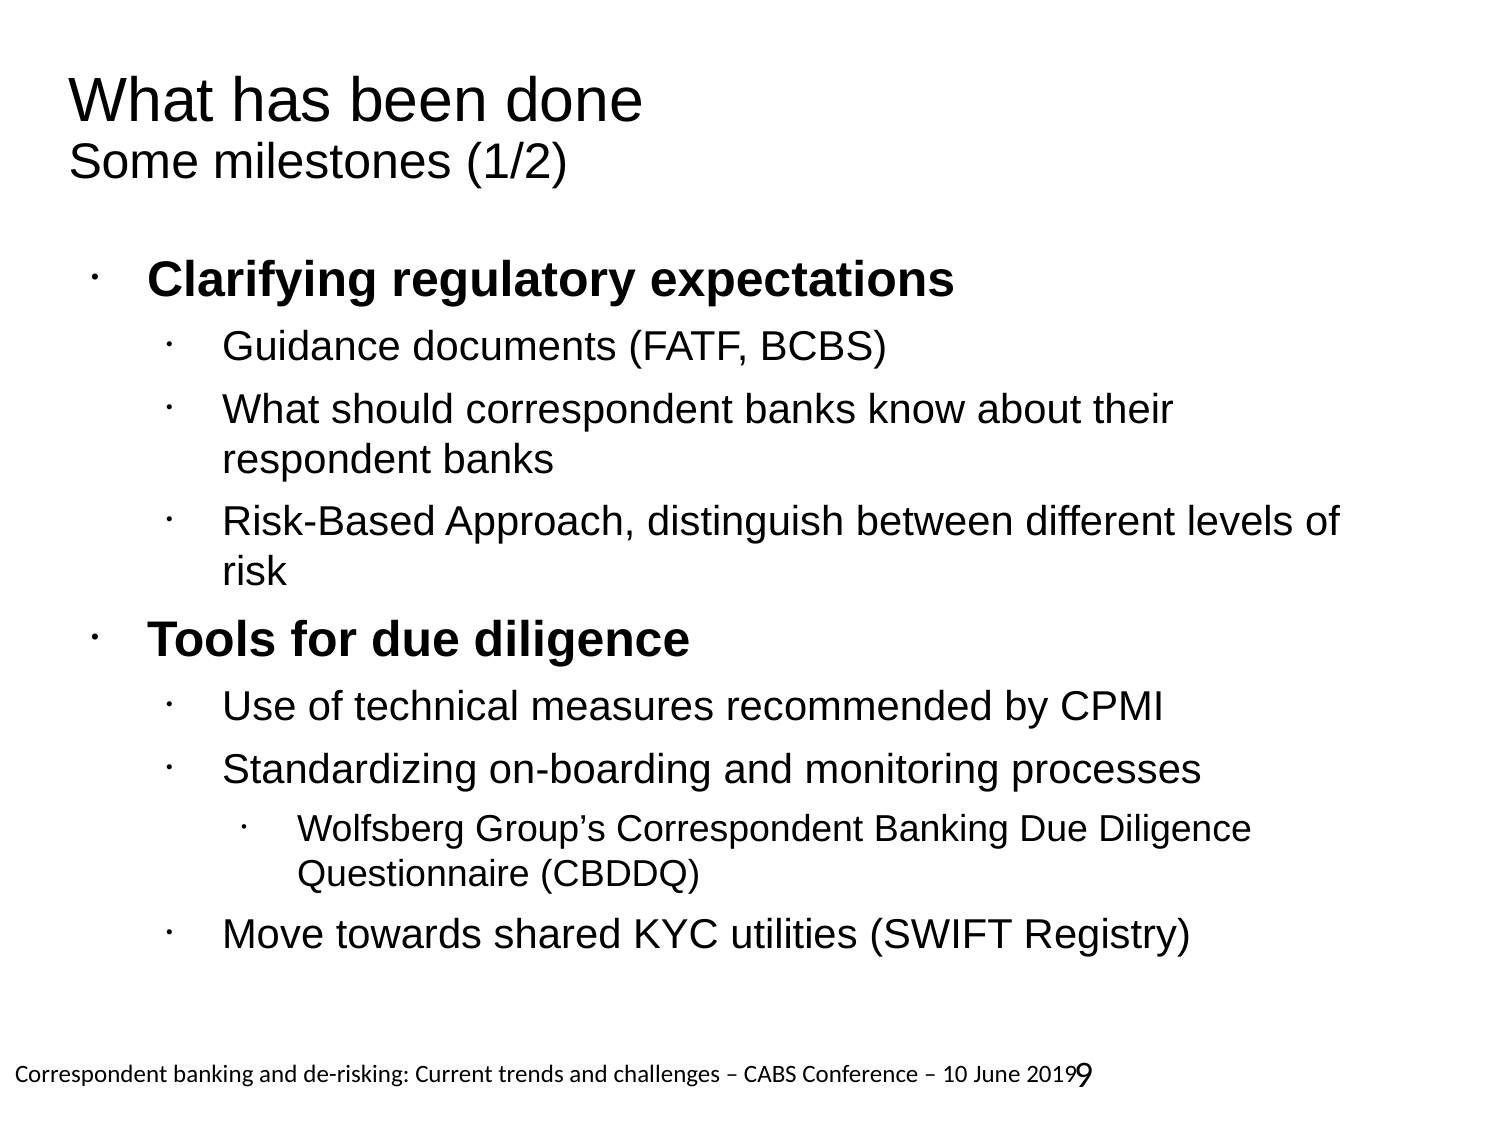

What has been done
Some milestones (1/2)
Clarifying regulatory expectations
Guidance documents (FATF, BCBS)
What should correspondent banks know about their respondent banks
Risk-Based Approach, distinguish between different levels of risk
Tools for due diligence
Use of technical measures recommended by CPMI
Standardizing on-boarding and monitoring processes
Wolfsberg Group’s Correspondent Banking Due Diligence Questionnaire (CBDDQ)
Move towards shared KYC utilities (SWIFT Registry)
Correspondent banking and de-risking: Current trends and challenges – CABS Conference – 10 June 2019